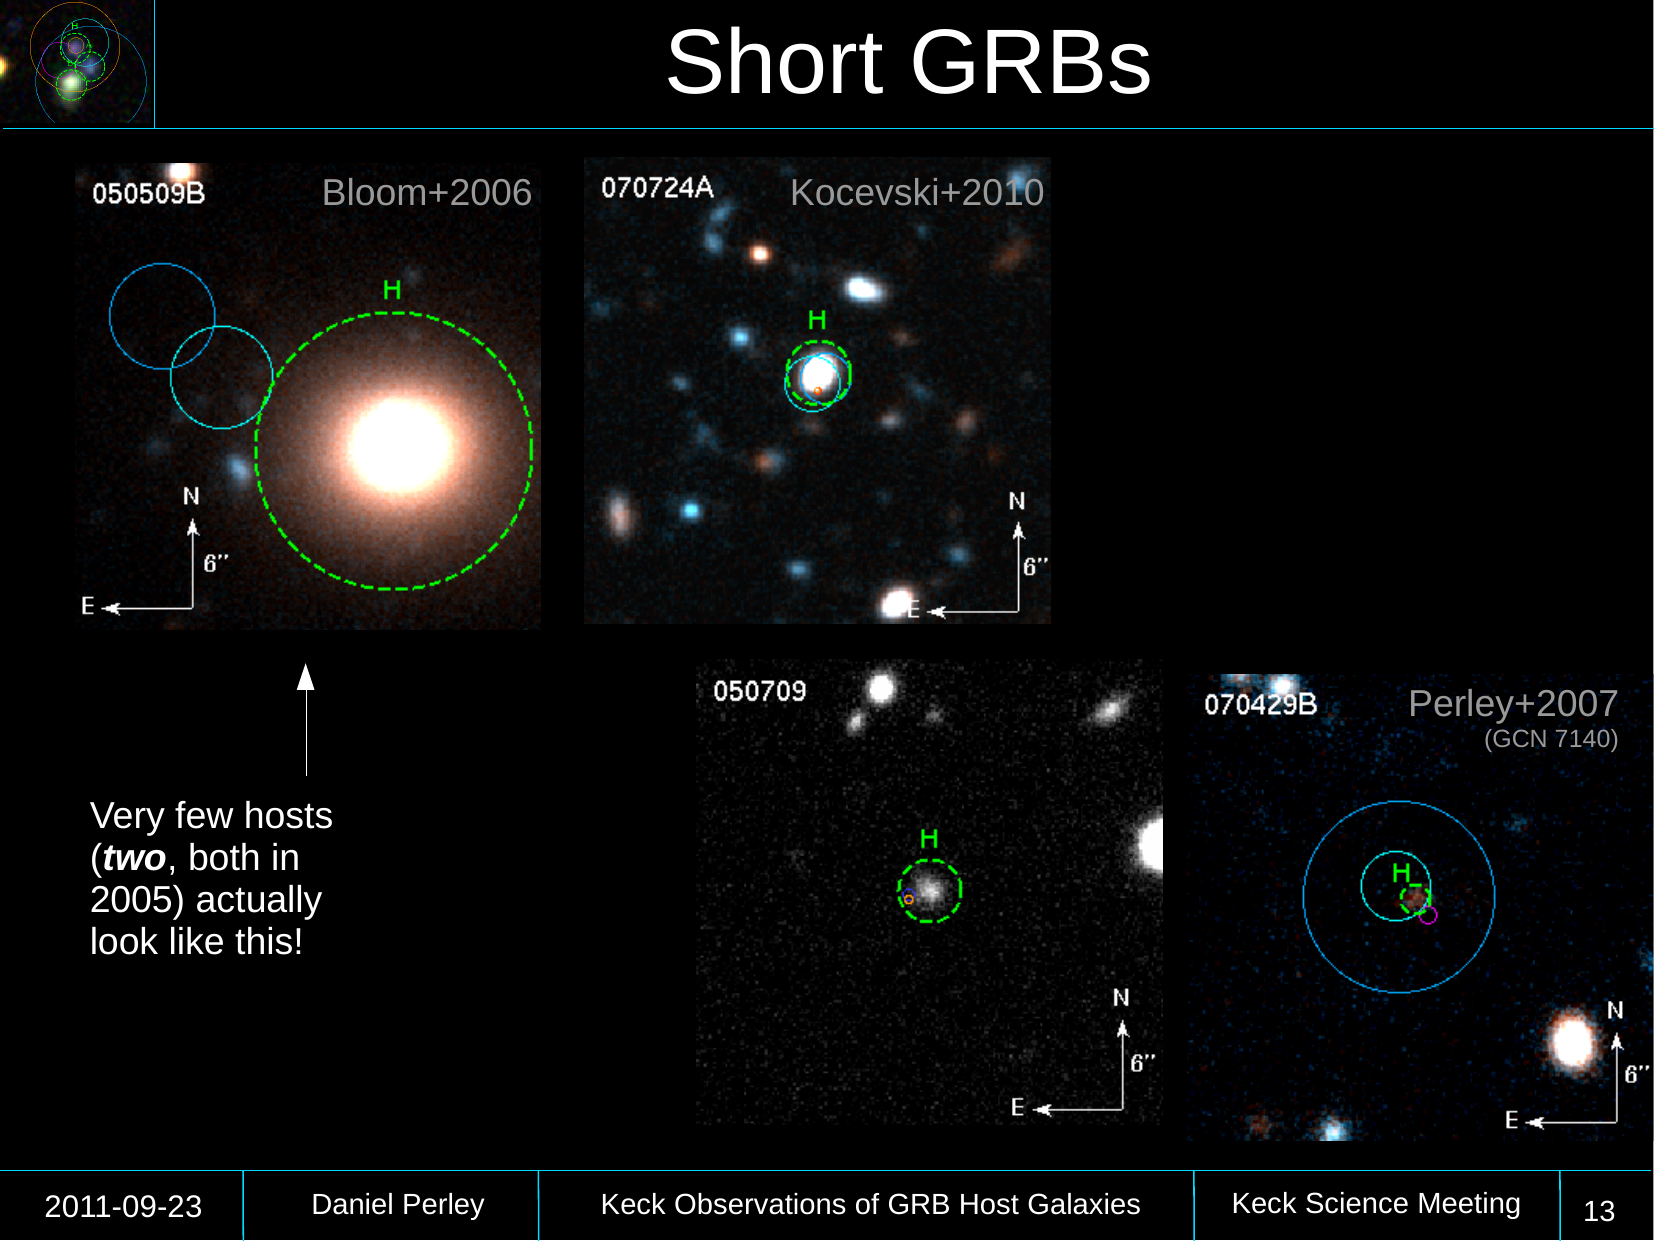

# Short GRBs
Bloom+2006
Kocevski+2010
Perley+2007
(GCN 7140)
Very few hosts (two, both in 2005) actually look like this!
13